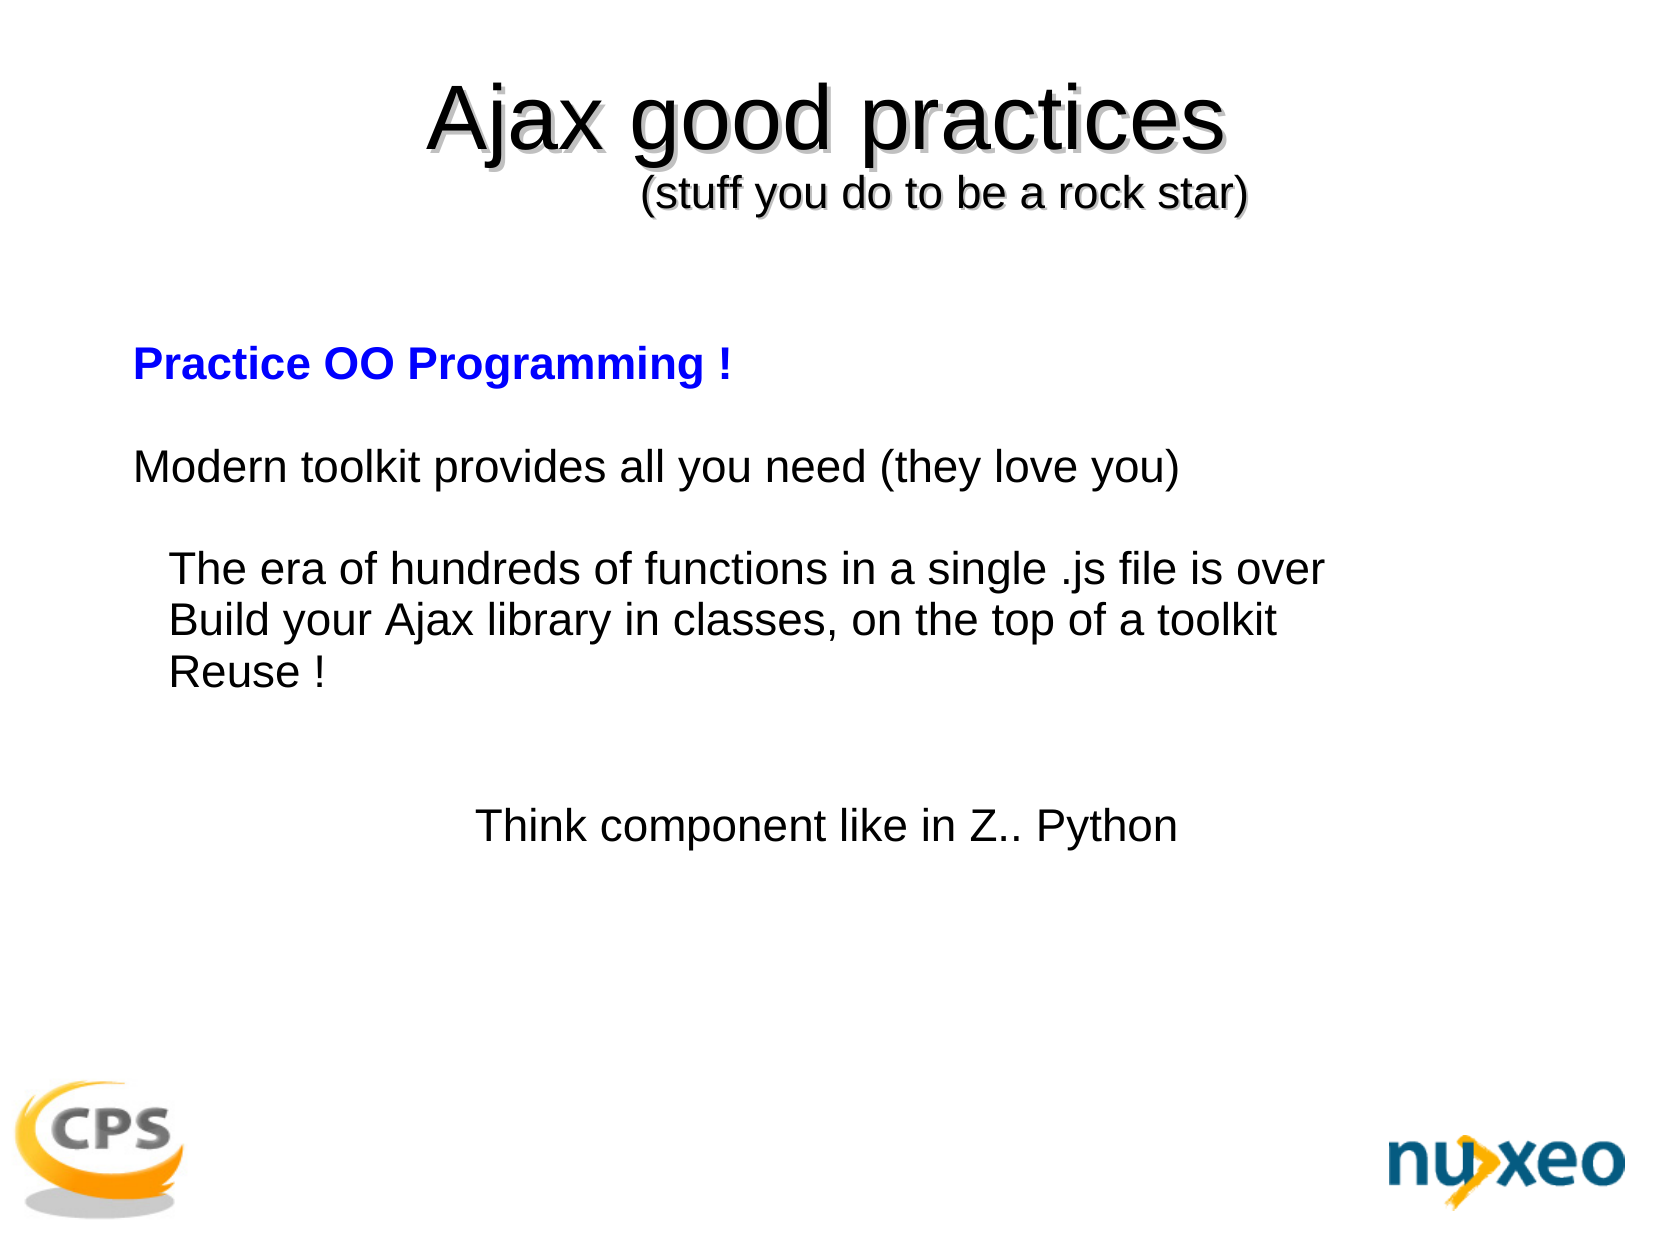

Ajax good practices
(stuff you do to be a rock star)
Practice OO Programming !
Modern toolkit provides all you need (they love you)
The era of hundreds of functions in a single .js file is over
Build your Ajax library in classes, on the top of a toolkit
Reuse !
Think component like in Z.. Python